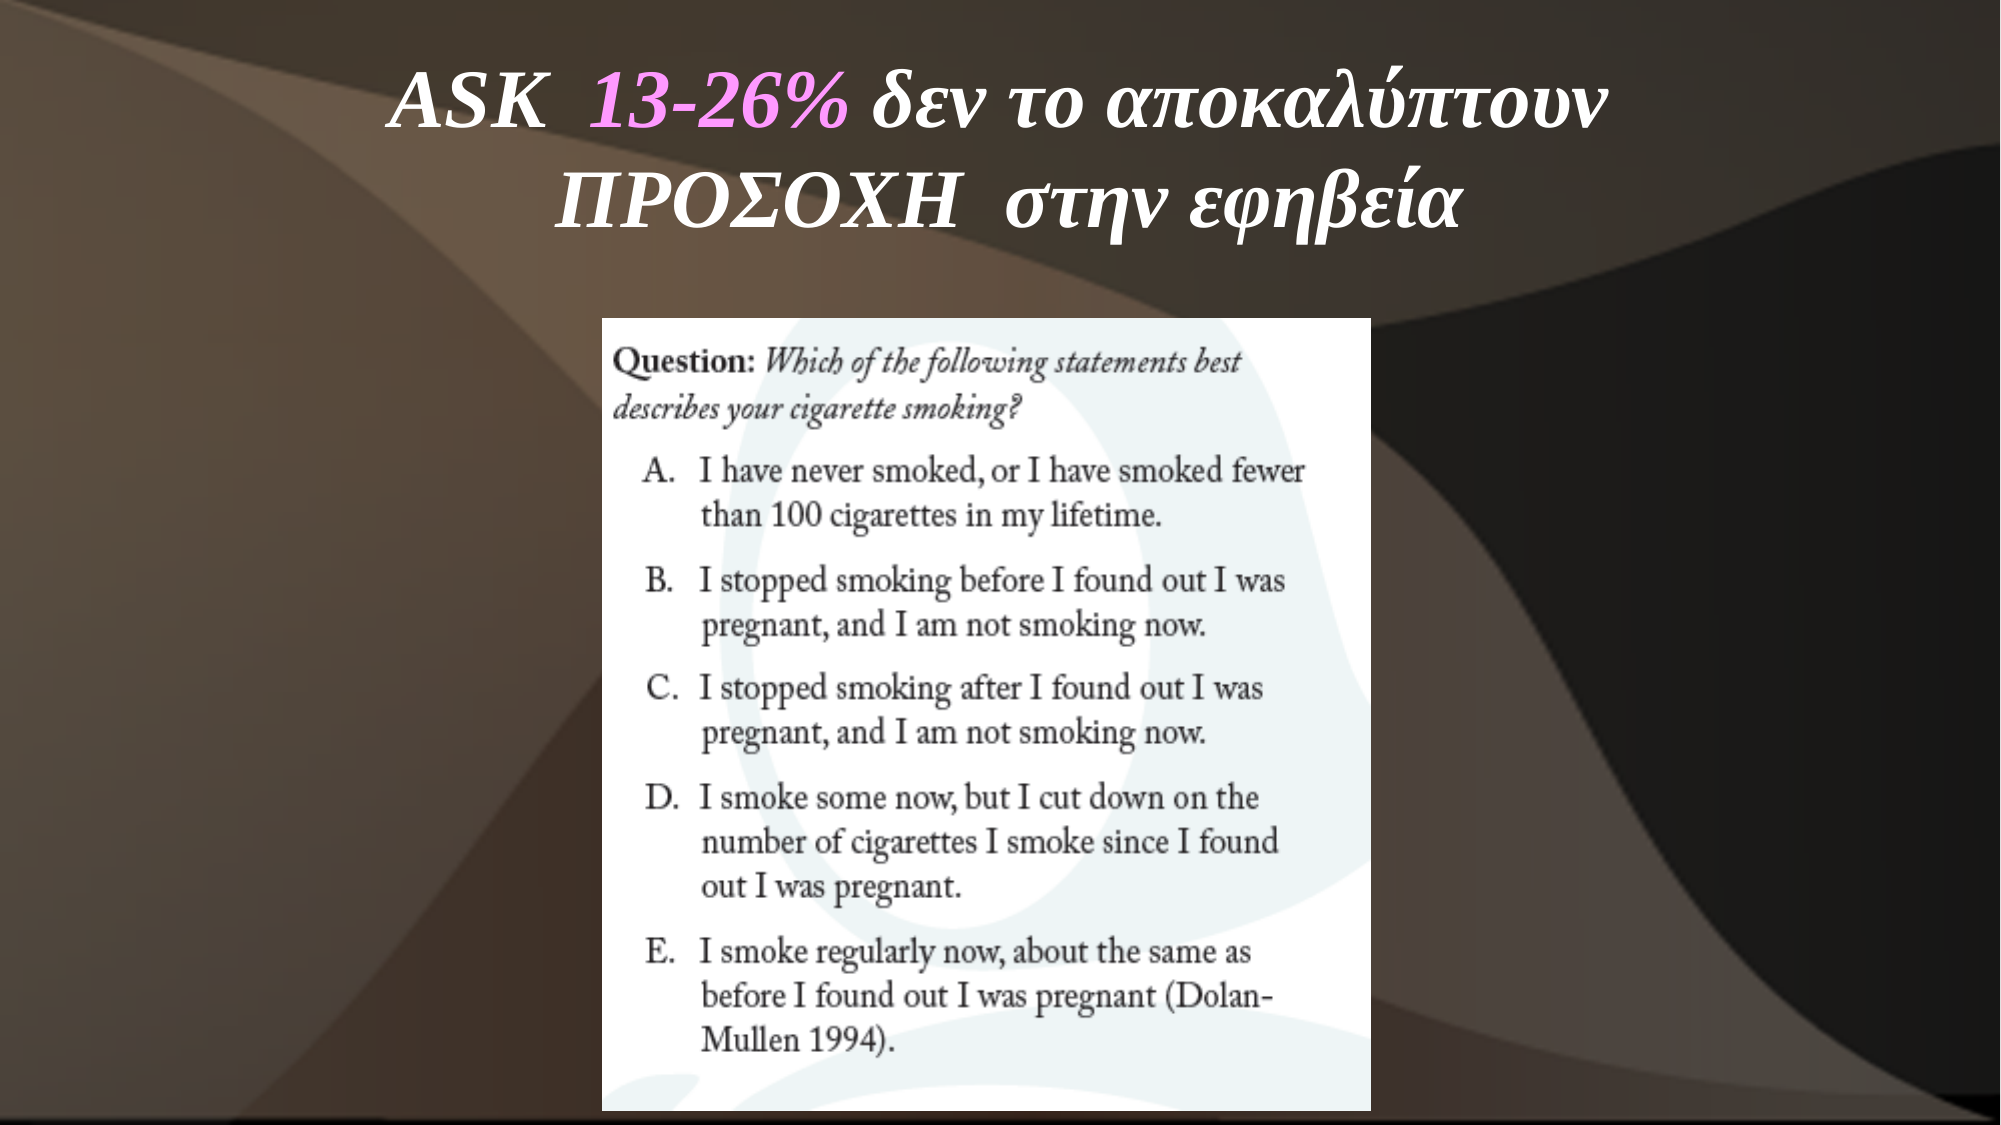

# ΑSK 13-26% δεν το αποκαλύπτουν ΠΡΟΣΟΧΗ στην εφηβεία